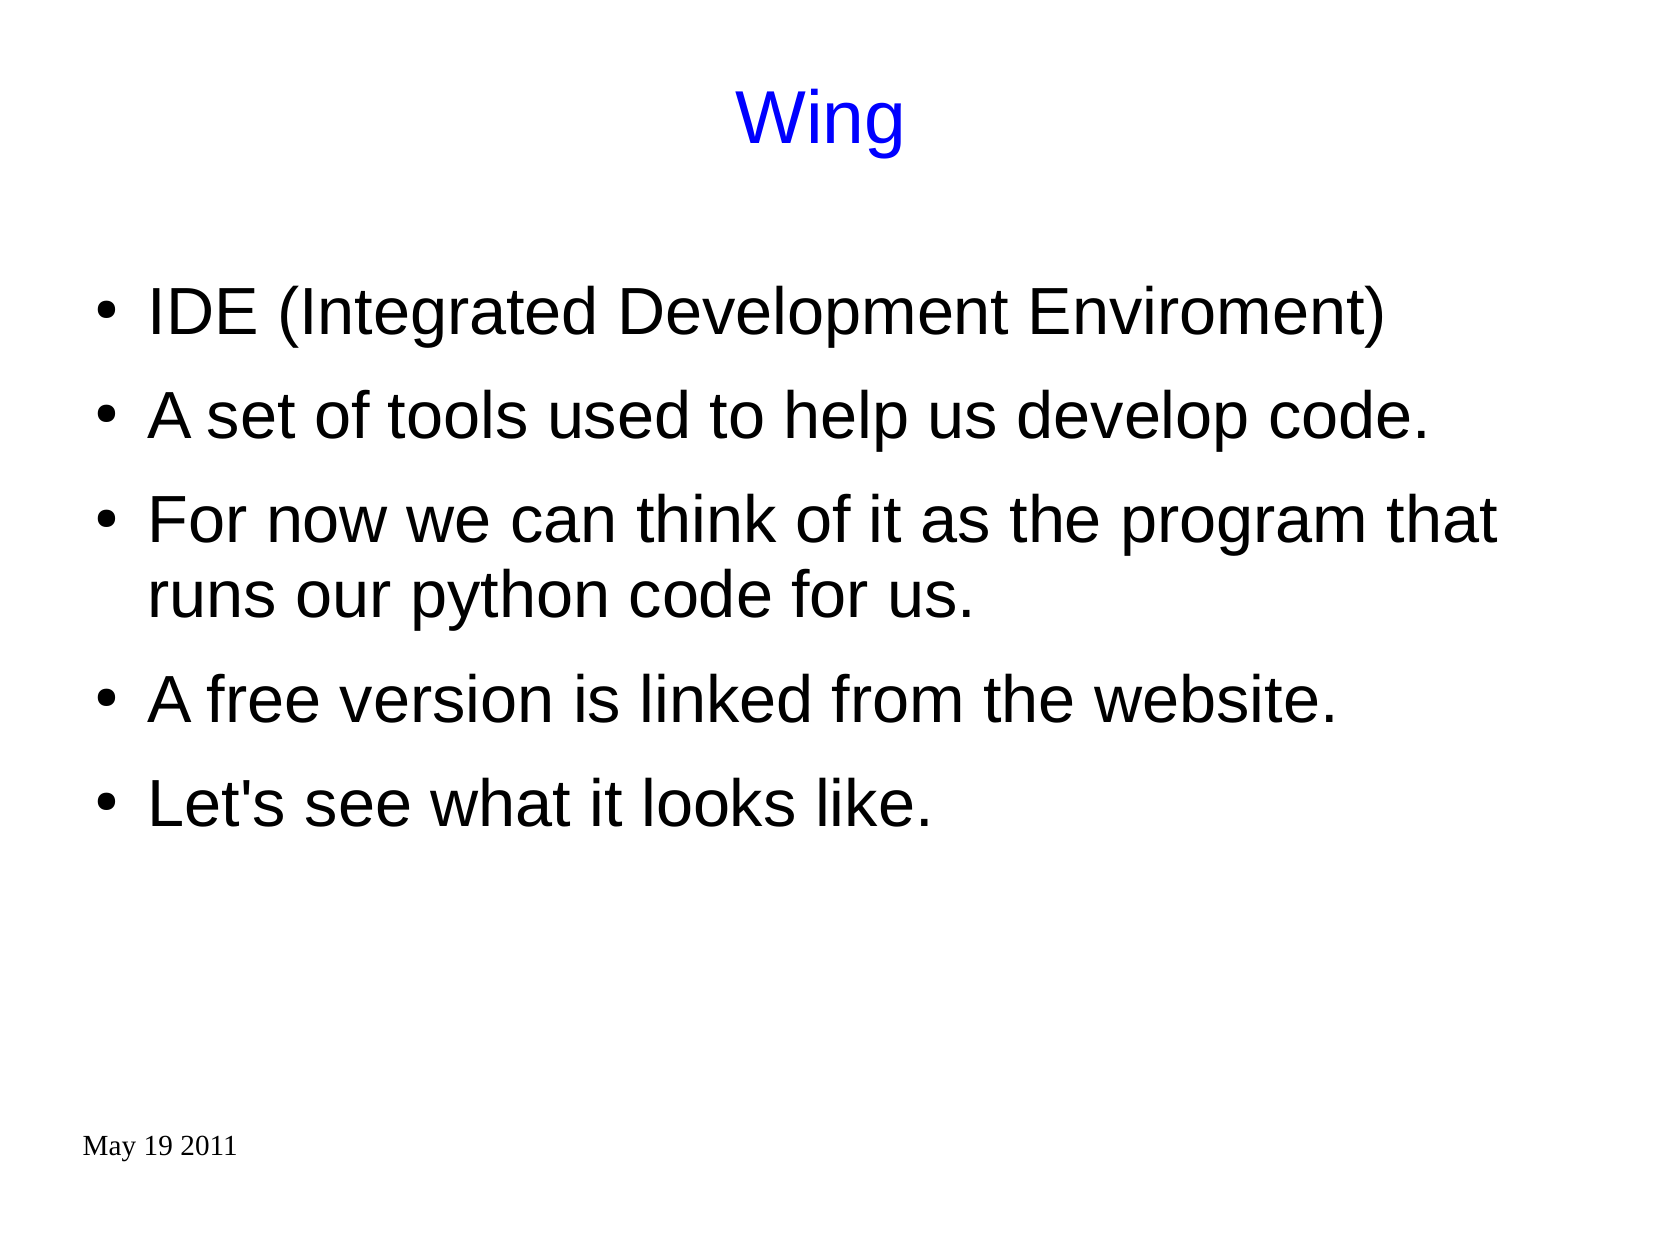

# Wing
IDE (Integrated Development Enviroment)
A set of tools used to help us develop code.
For now we can think of it as the program that runs our python code for us.
A free version is linked from the website.
Let's see what it looks like.
May 19 2011